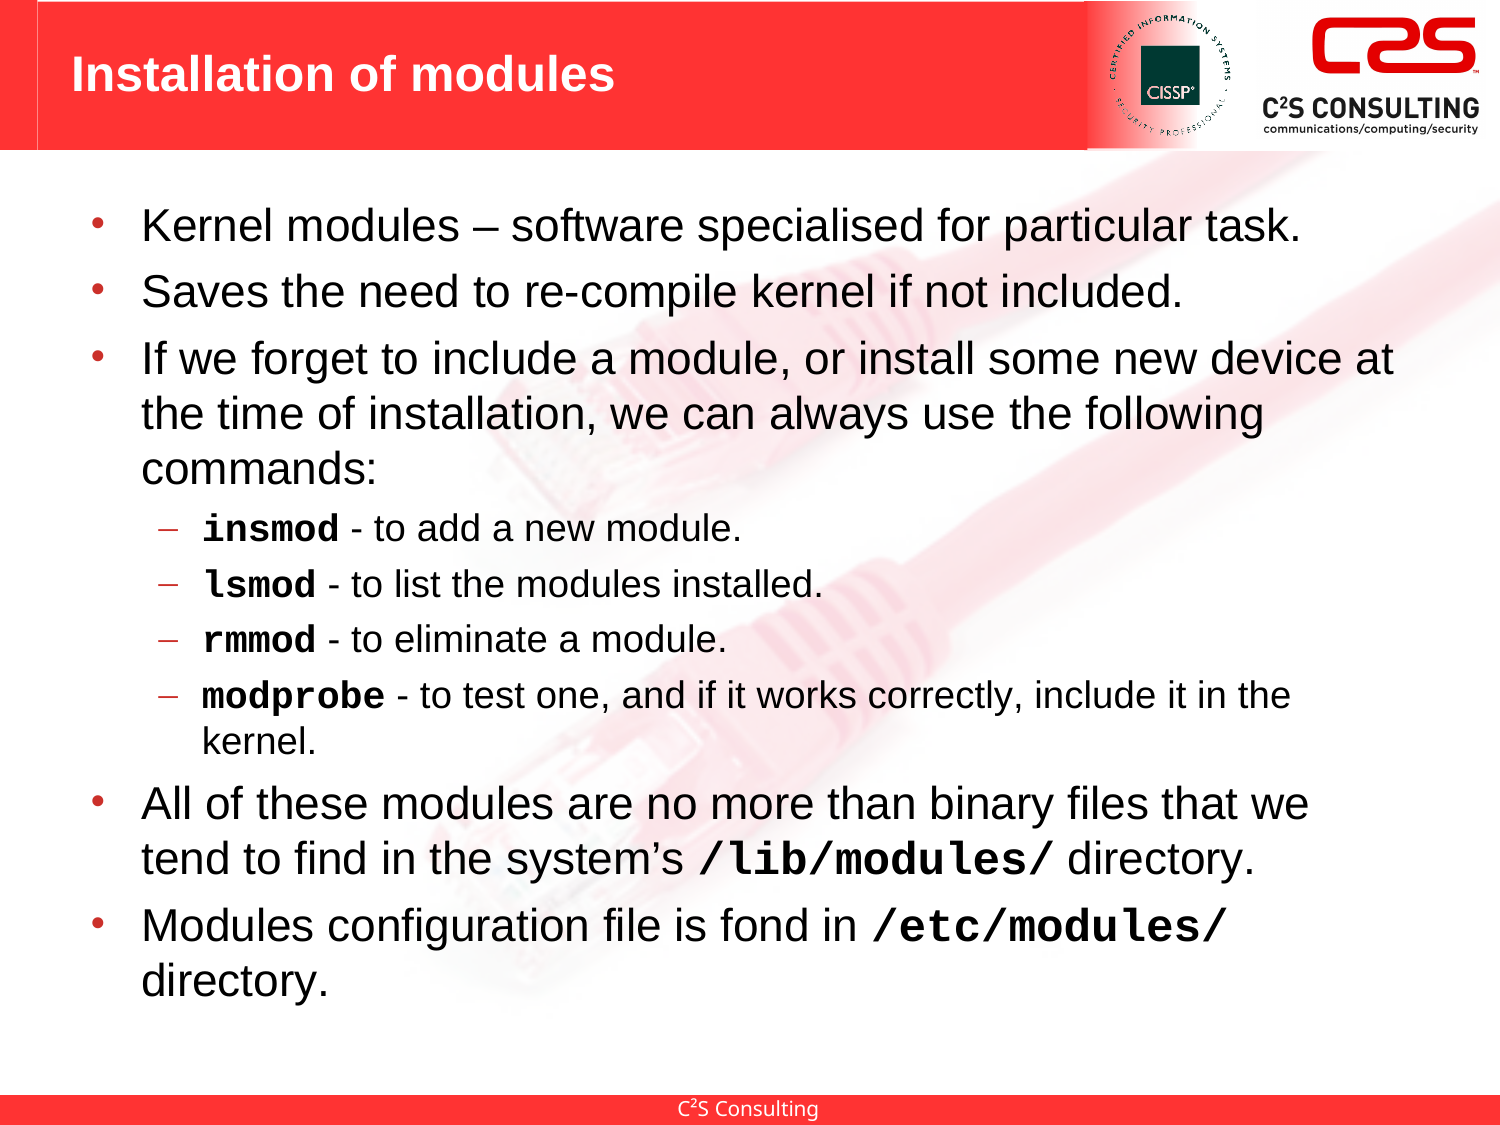

Installation of modules
# Kernel modules – software specialised for particular task.
Saves the need to re-compile kernel if not included.
If we forget to include a module, or install some new device at the time of installation, we can always use the following commands:
insmod - to add a new module.
lsmod - to list the modules installed.
rmmod - to eliminate a module.
modprobe - to test one, and if it works correctly, include it in the kernel.
All of these modules are no more than binary files that we tend to find in the system’s /lib/modules/ directory.
Modules configuration file is fond in /etc/modules/ directory.